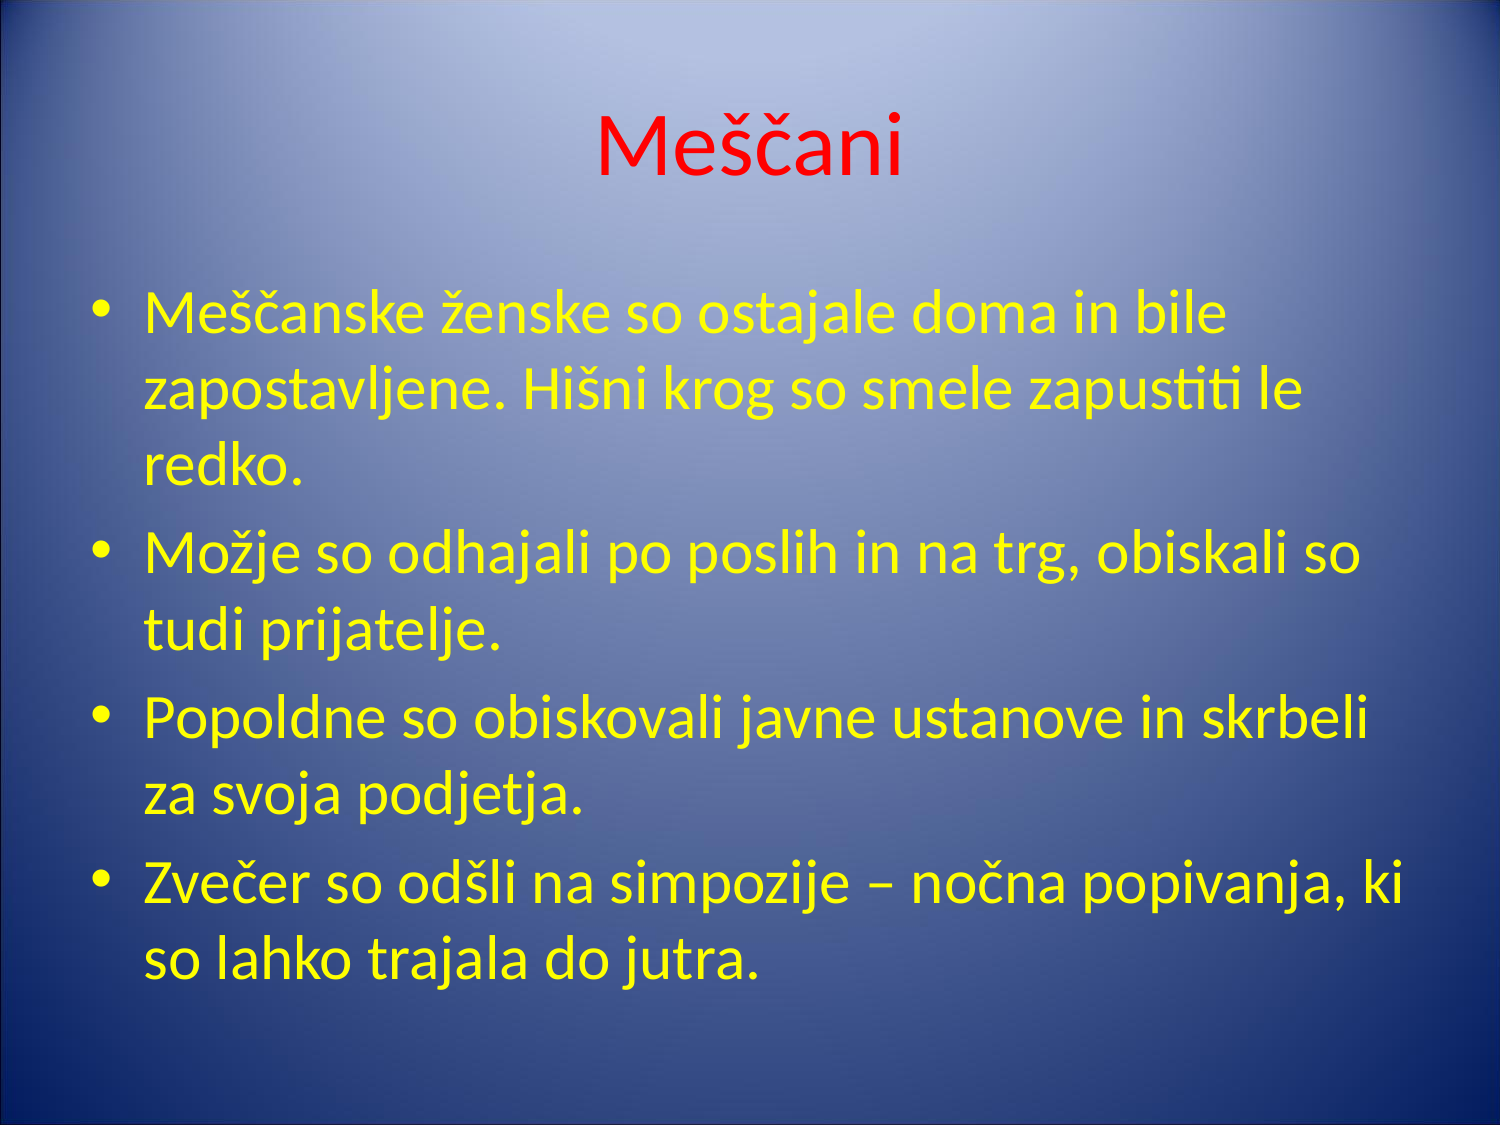

# Meščani
Meščanske ženske so ostajale doma in bile zapostavljene. Hišni krog so smele zapustiti le redko.
Možje so odhajali po poslih in na trg, obiskali so tudi prijatelje.
Popoldne so obiskovali javne ustanove in skrbeli za svoja podjetja.
Zvečer so odšli na simpozije – nočna popivanja, ki so lahko trajala do jutra.